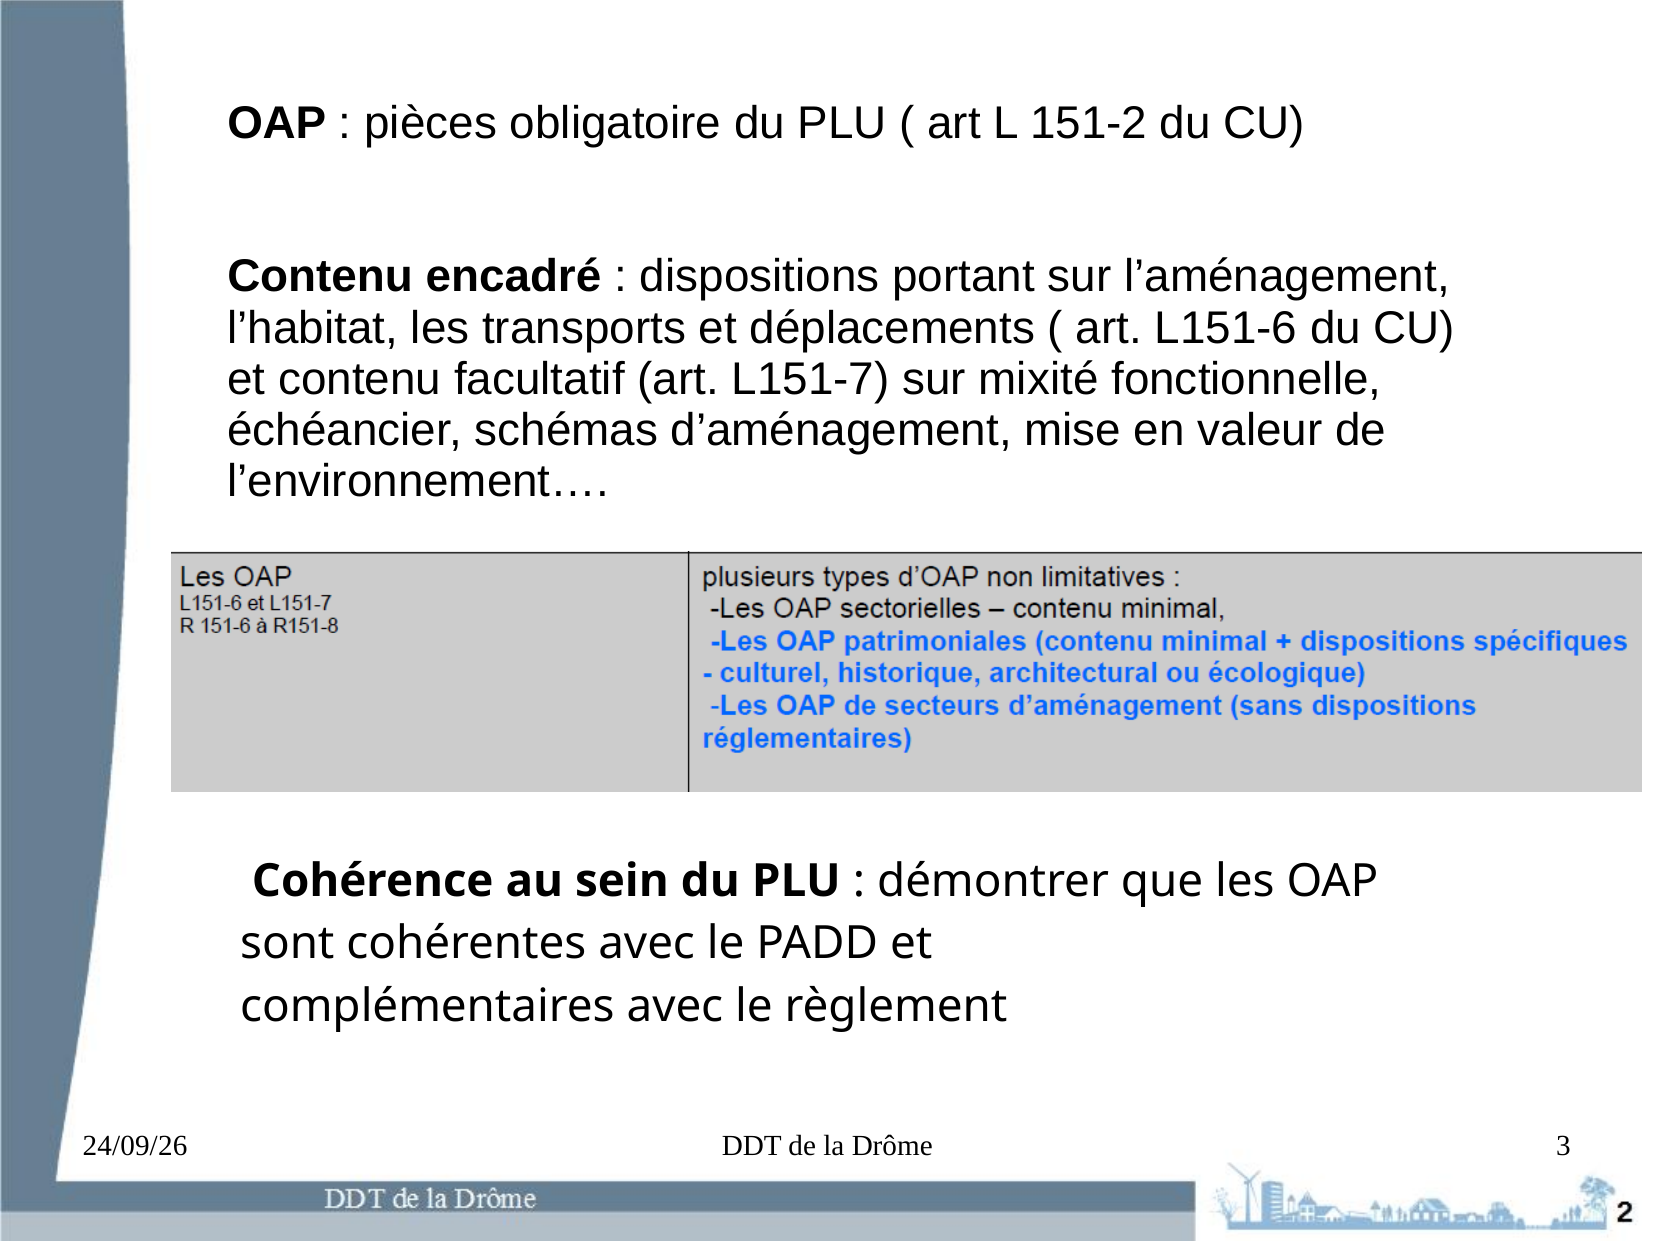

OAP : pièces obligatoire du PLU ( art L 151-2 du CU)
Contenu encadré : dispositions portant sur l’aménagement, l’habitat, les transports et déplacements ( art. L151-6 du CU) et contenu facultatif (art. L151-7) sur mixité fonctionnelle, échéancier, schémas d’aménagement, mise en valeur de l’environnement….
#
 Cohérence au sein du PLU : démontrer que les OAP sont cohérentes avec le PADD et
complémentaires avec le règlement
DDT de la Drôme
3